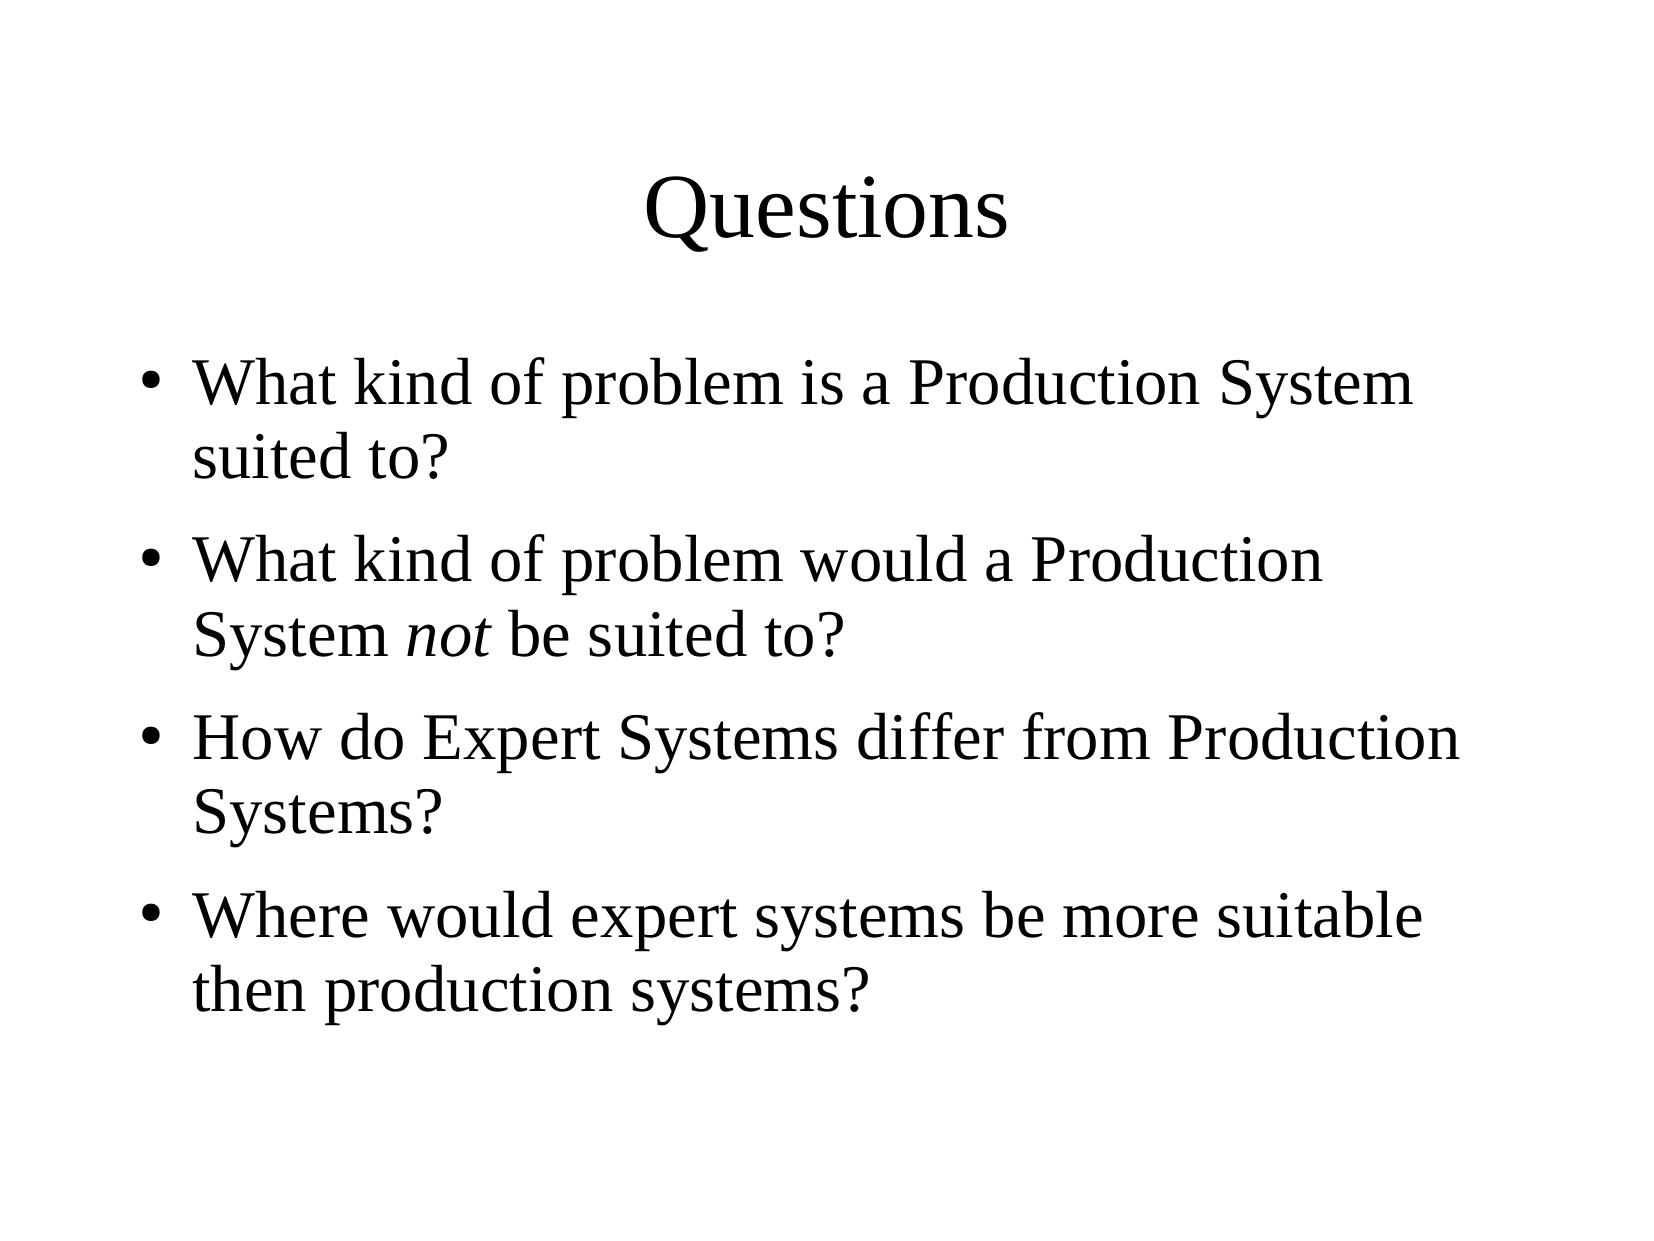

# Questions
What kind of problem is a Production System suited to?
What kind of problem would a Production System not be suited to?
How do Expert Systems differ from Production Systems?
Where would expert systems be more suitable then production systems?